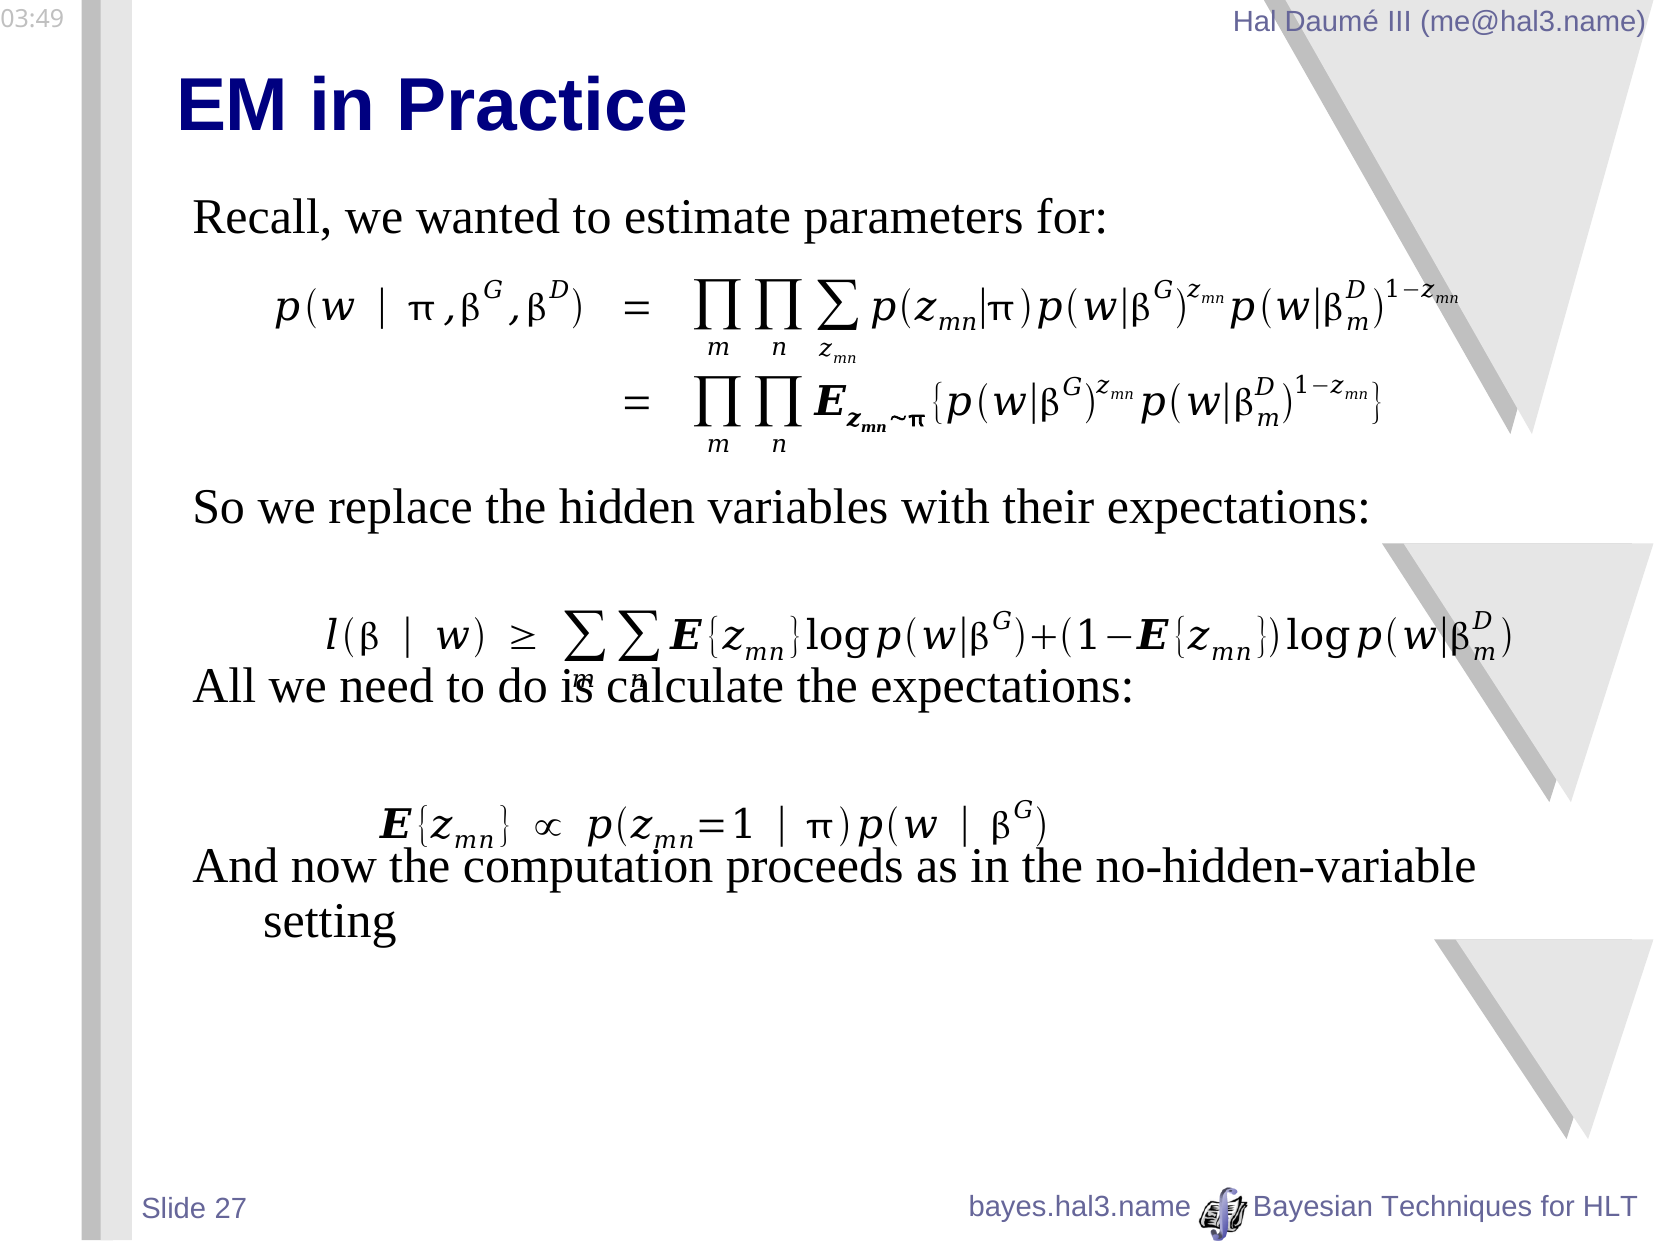

# EM in Practice
Recall, we wanted to estimate parameters for:
So we replace the hidden variables with their expectations:
All we need to do is calculate the expectations:
And now the computation proceeds as in the no-hidden-variable setting